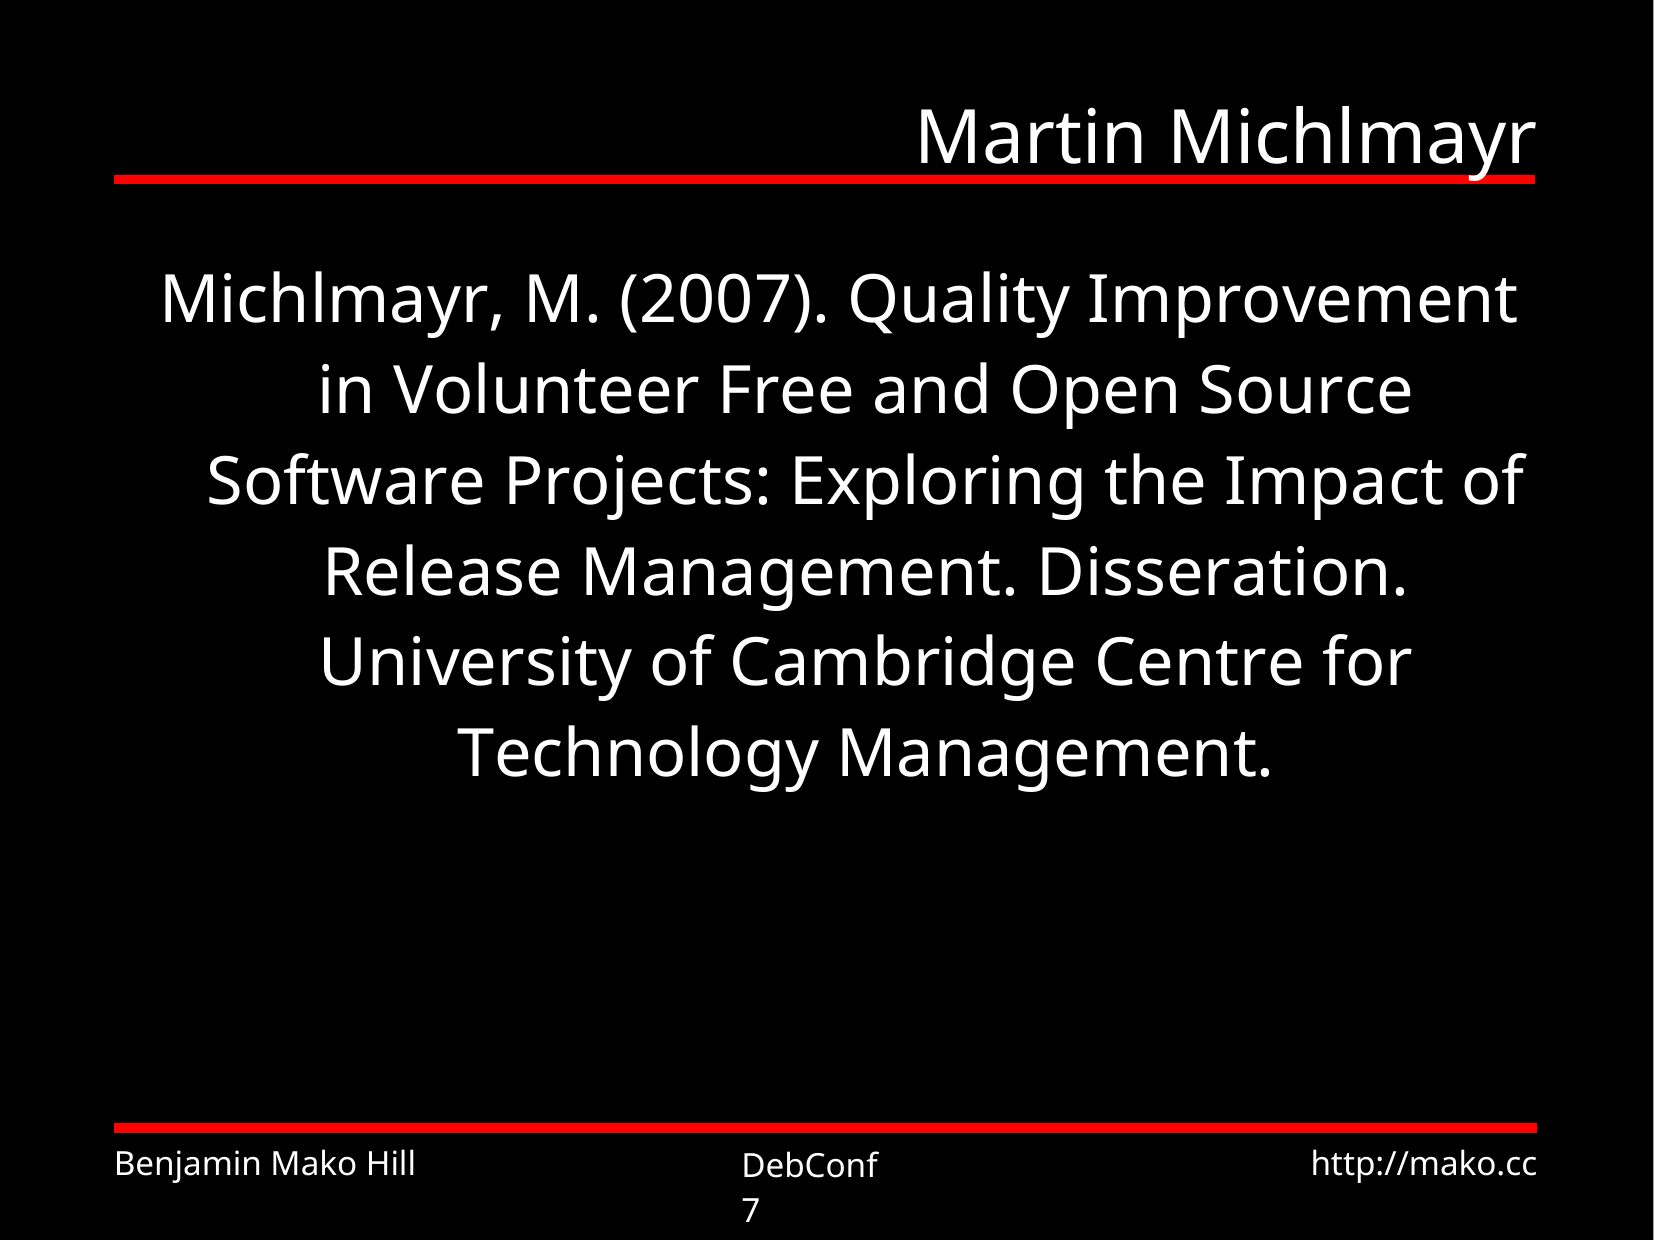

# Martin Michlmayr
Michlmayr, M. (2007). Quality Improvement in Volunteer Free and Open Source Software Projects: Exploring the Impact of Release Management. Disseration. University of Cambridge Centre for Technology Management.